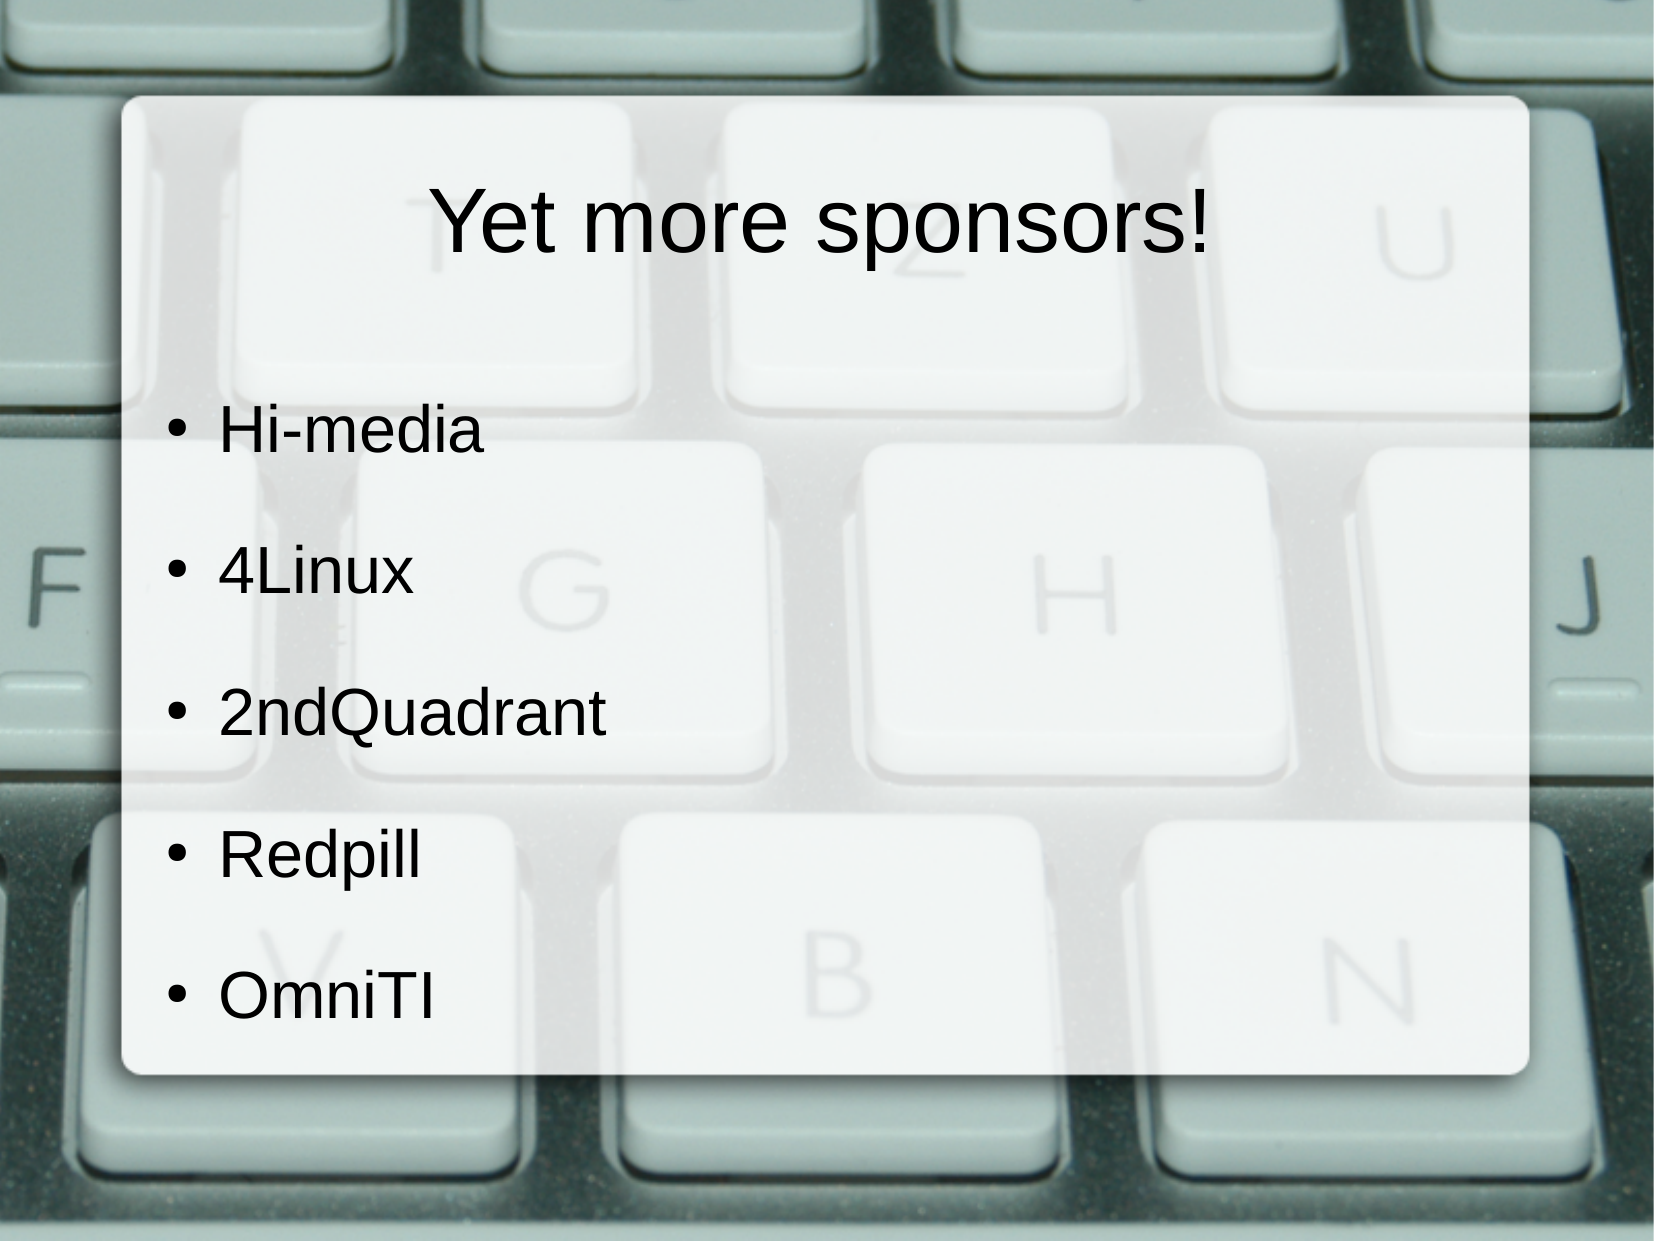

# Yet more sponsors!
Hi-media
4Linux
2ndQuadrant
Redpill
OmniTI